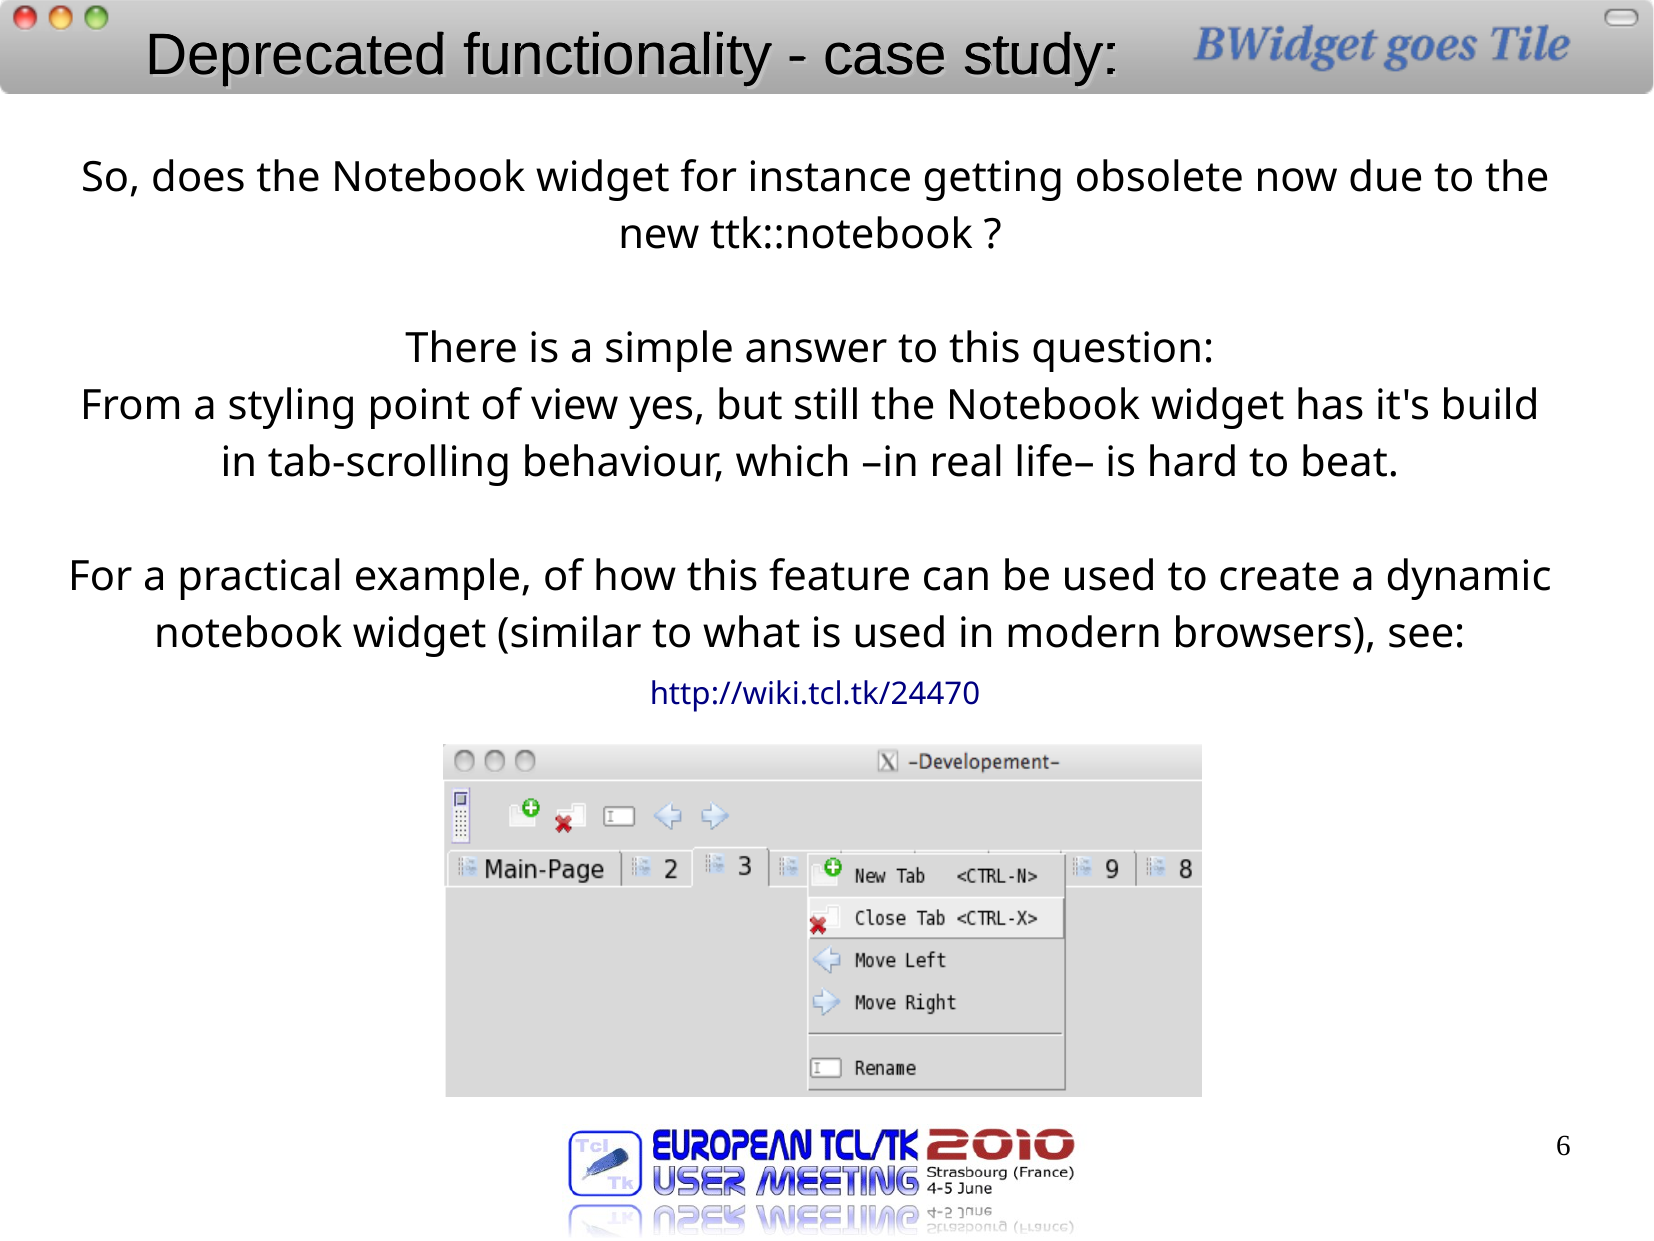

Deprecated functionality - case study:
# So, does the Notebook widget for instance getting obsolete now due to the new ttk::notebook ?
There is a simple answer to this question:
From a styling point of view yes, but still the Notebook widget has it's build in tab-scrolling behaviour, which –in real life– is hard to beat.
For a practical example, of how this feature can be used to create a dynamic notebook widget (similar to what is used in modern browsers), see:
 http://wiki.tcl.tk/24470
Page:
6